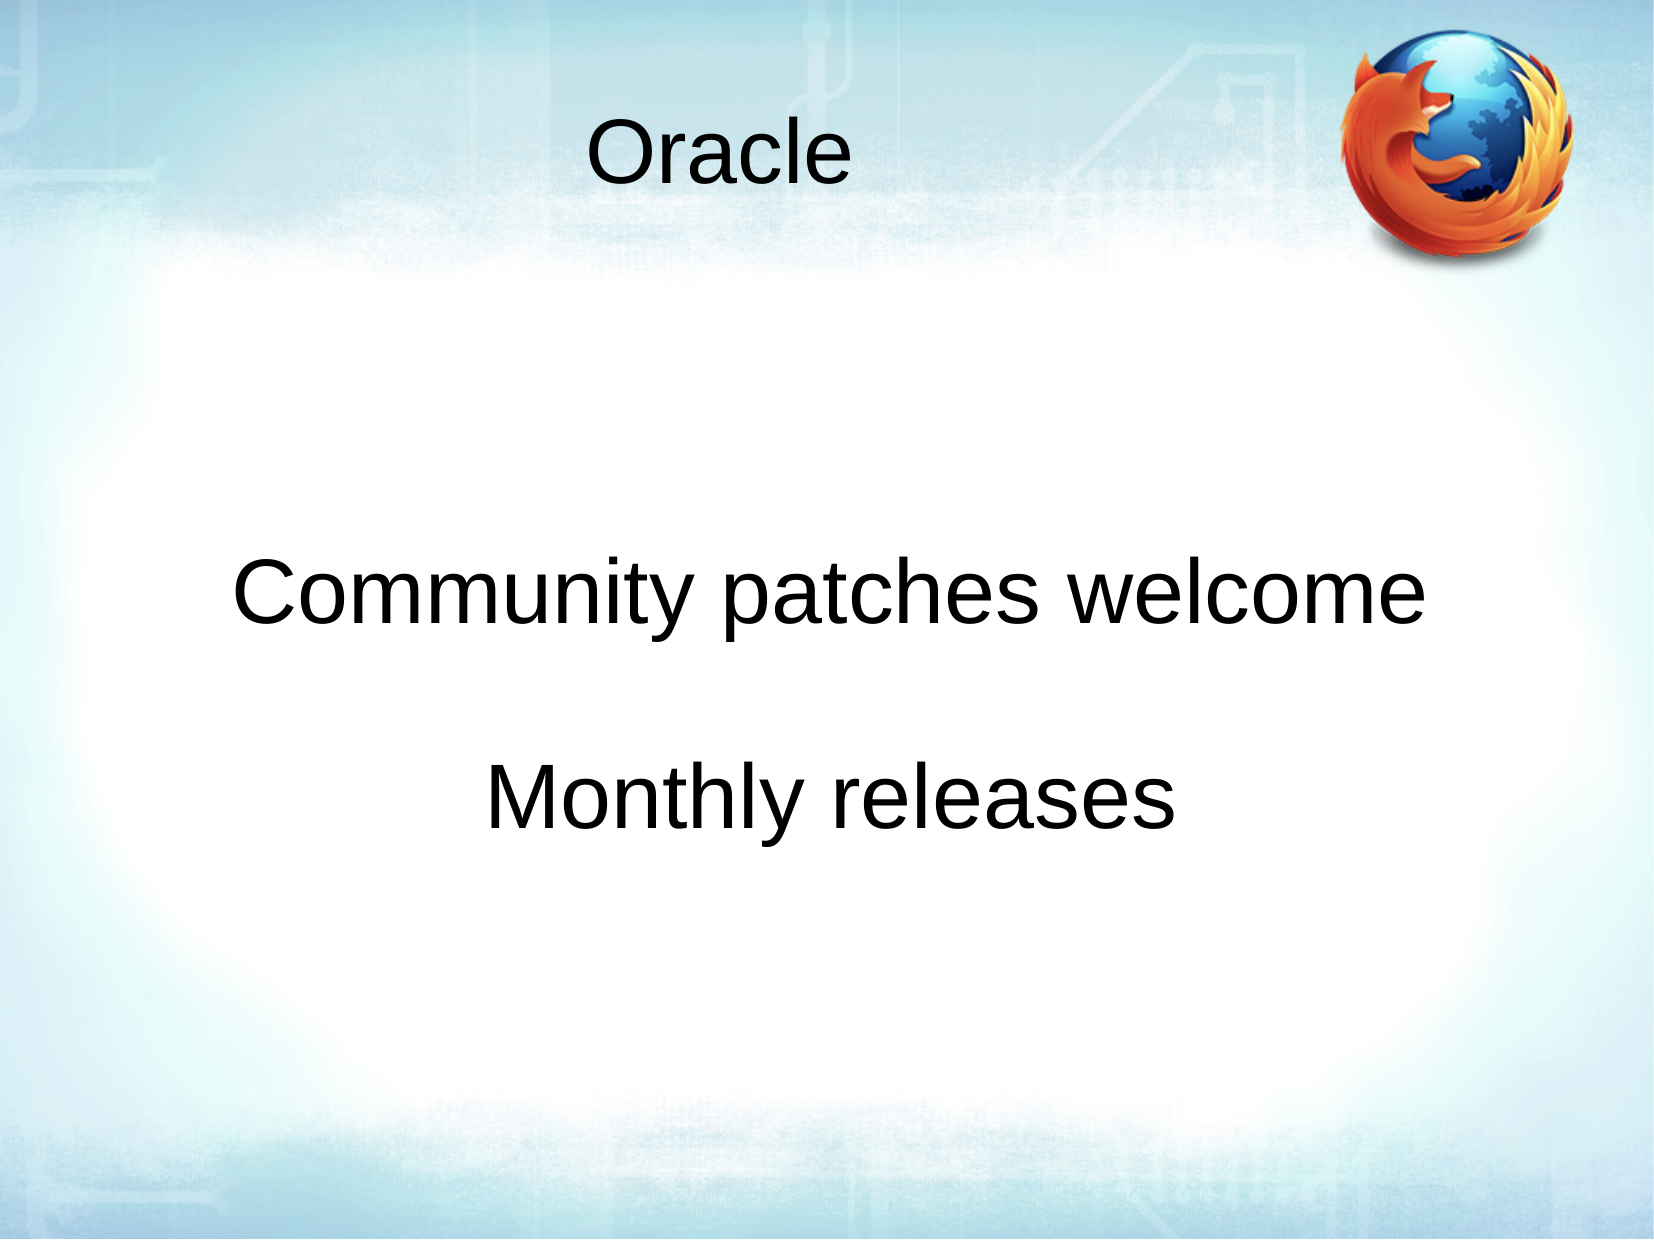

# Oracle
Community patches welcome
Monthly releases